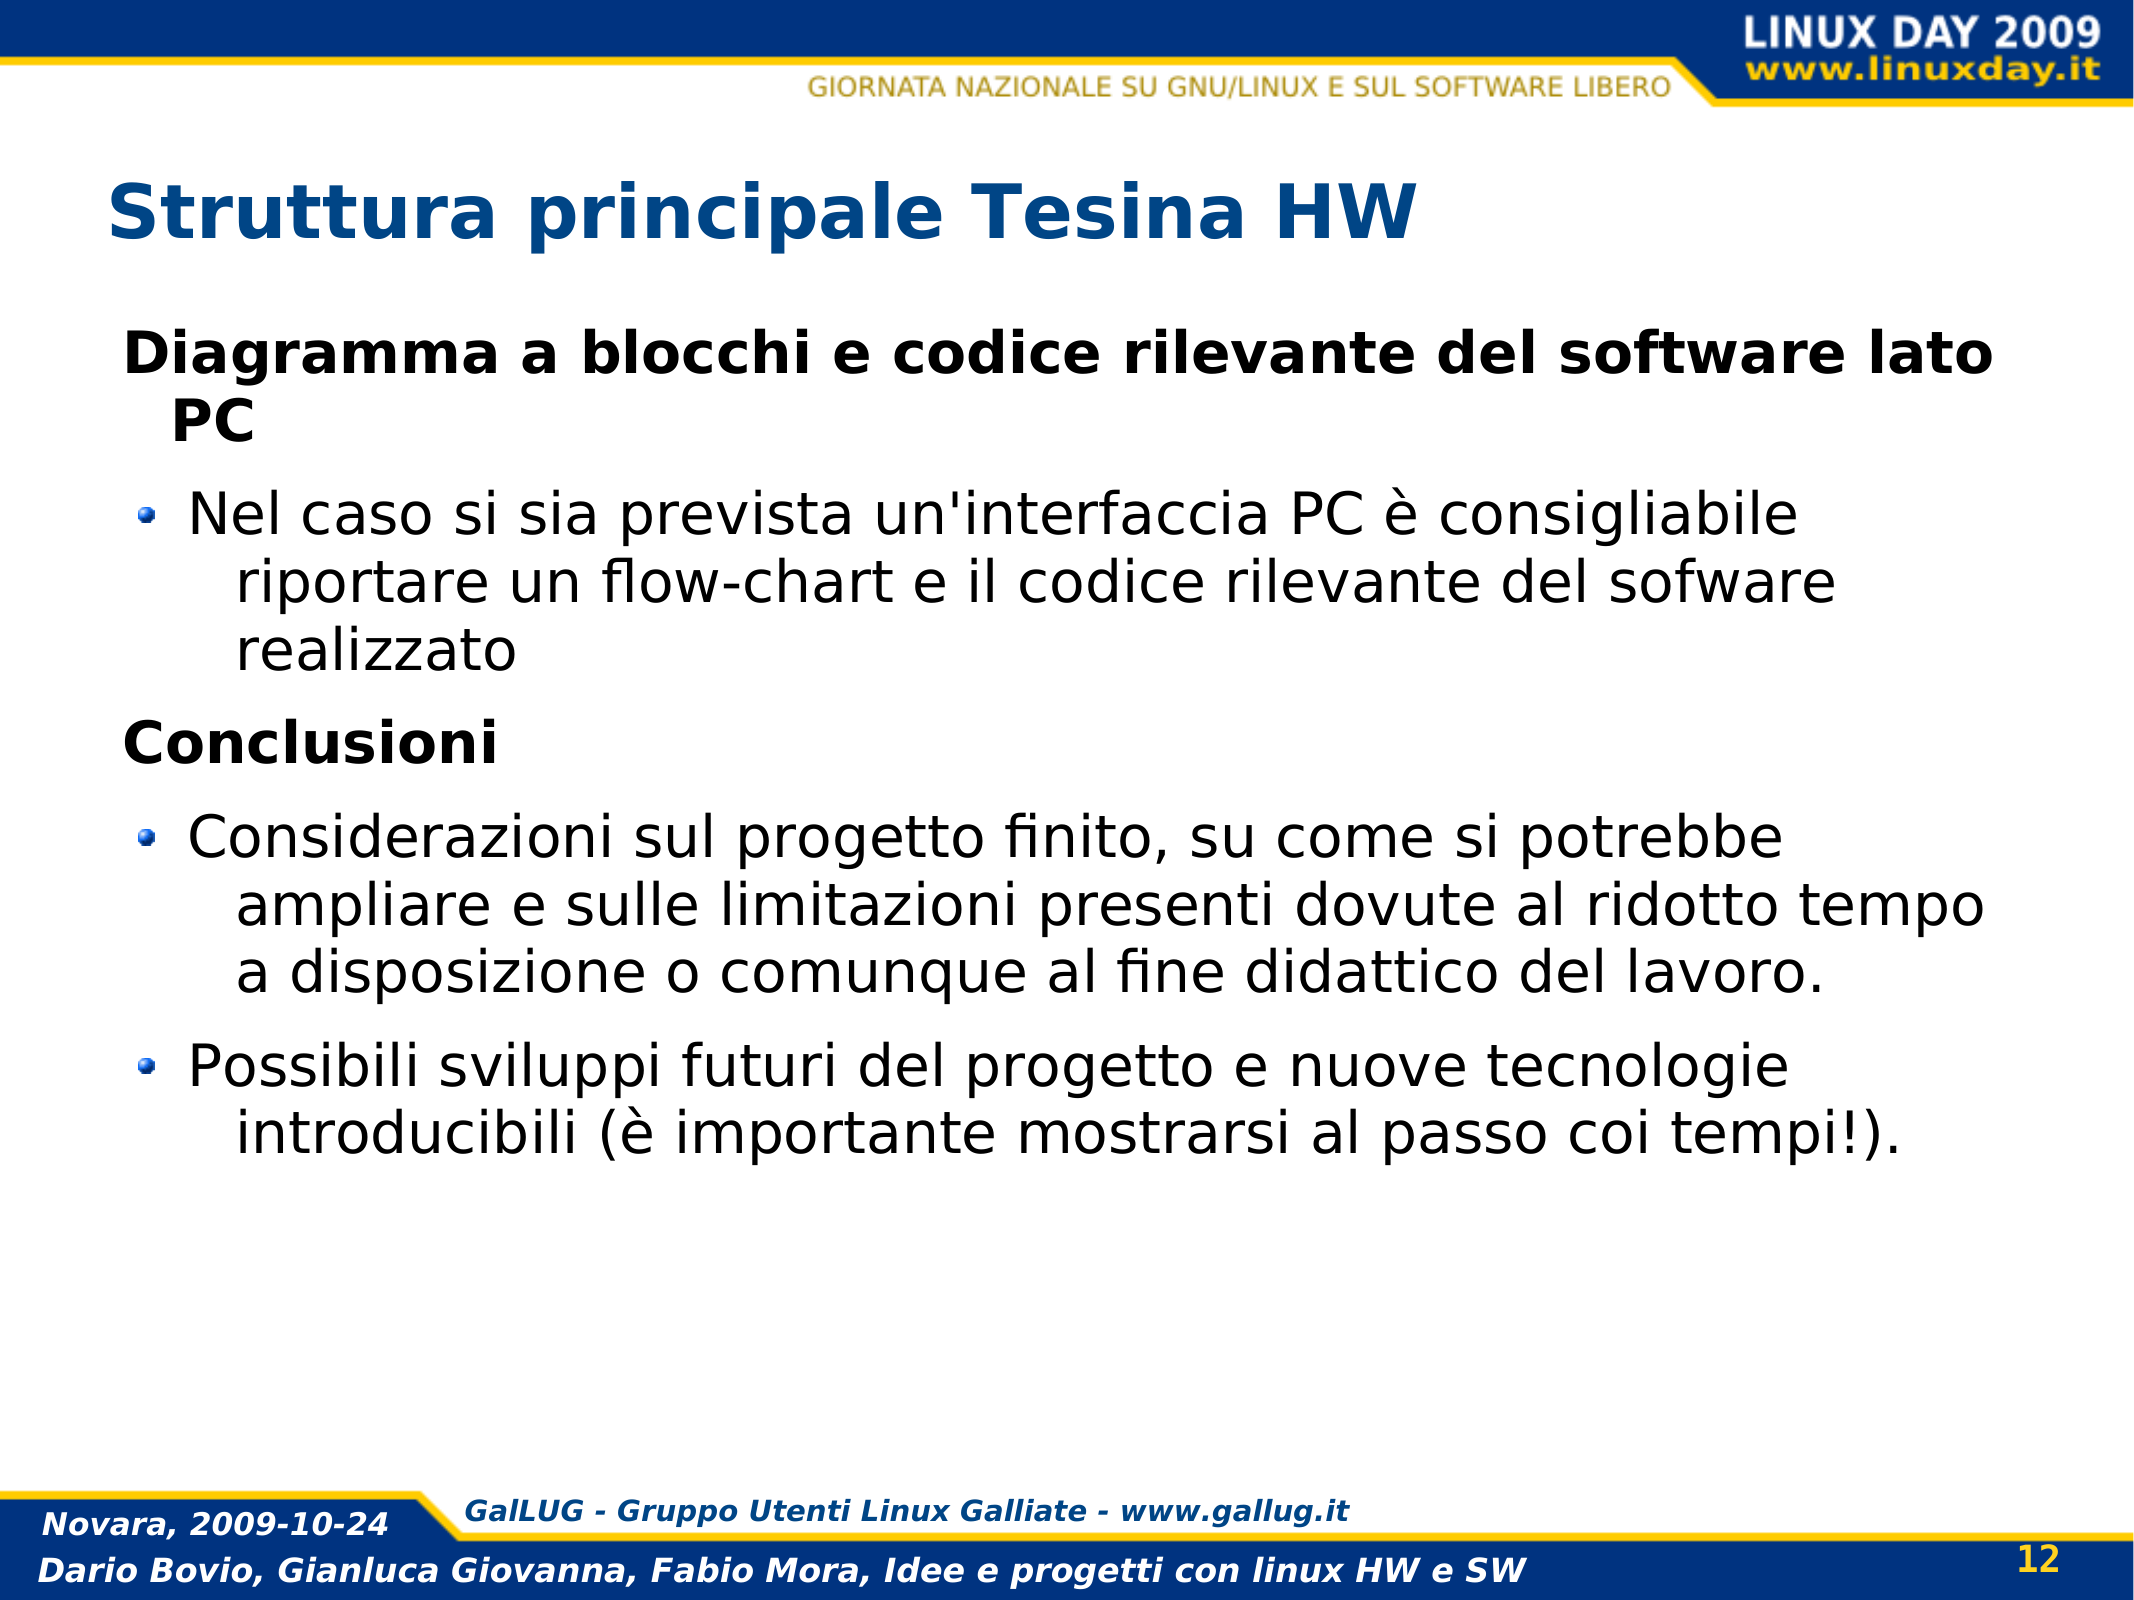

# Struttura principale Tesina HW
Diagramma a blocchi e codice rilevante del software lato PC
Nel caso si sia prevista un'interfaccia PC è consigliabile riportare un flow-chart e il codice rilevante del sofware realizzato
Conclusioni
Considerazioni sul progetto finito, su come si potrebbe ampliare e sulle limitazioni presenti dovute al ridotto tempo a disposizione o comunque al fine didattico del lavoro.
Possibili sviluppi futuri del progetto e nuove tecnologie introducibili (è importante mostrarsi al passo coi tempi!).